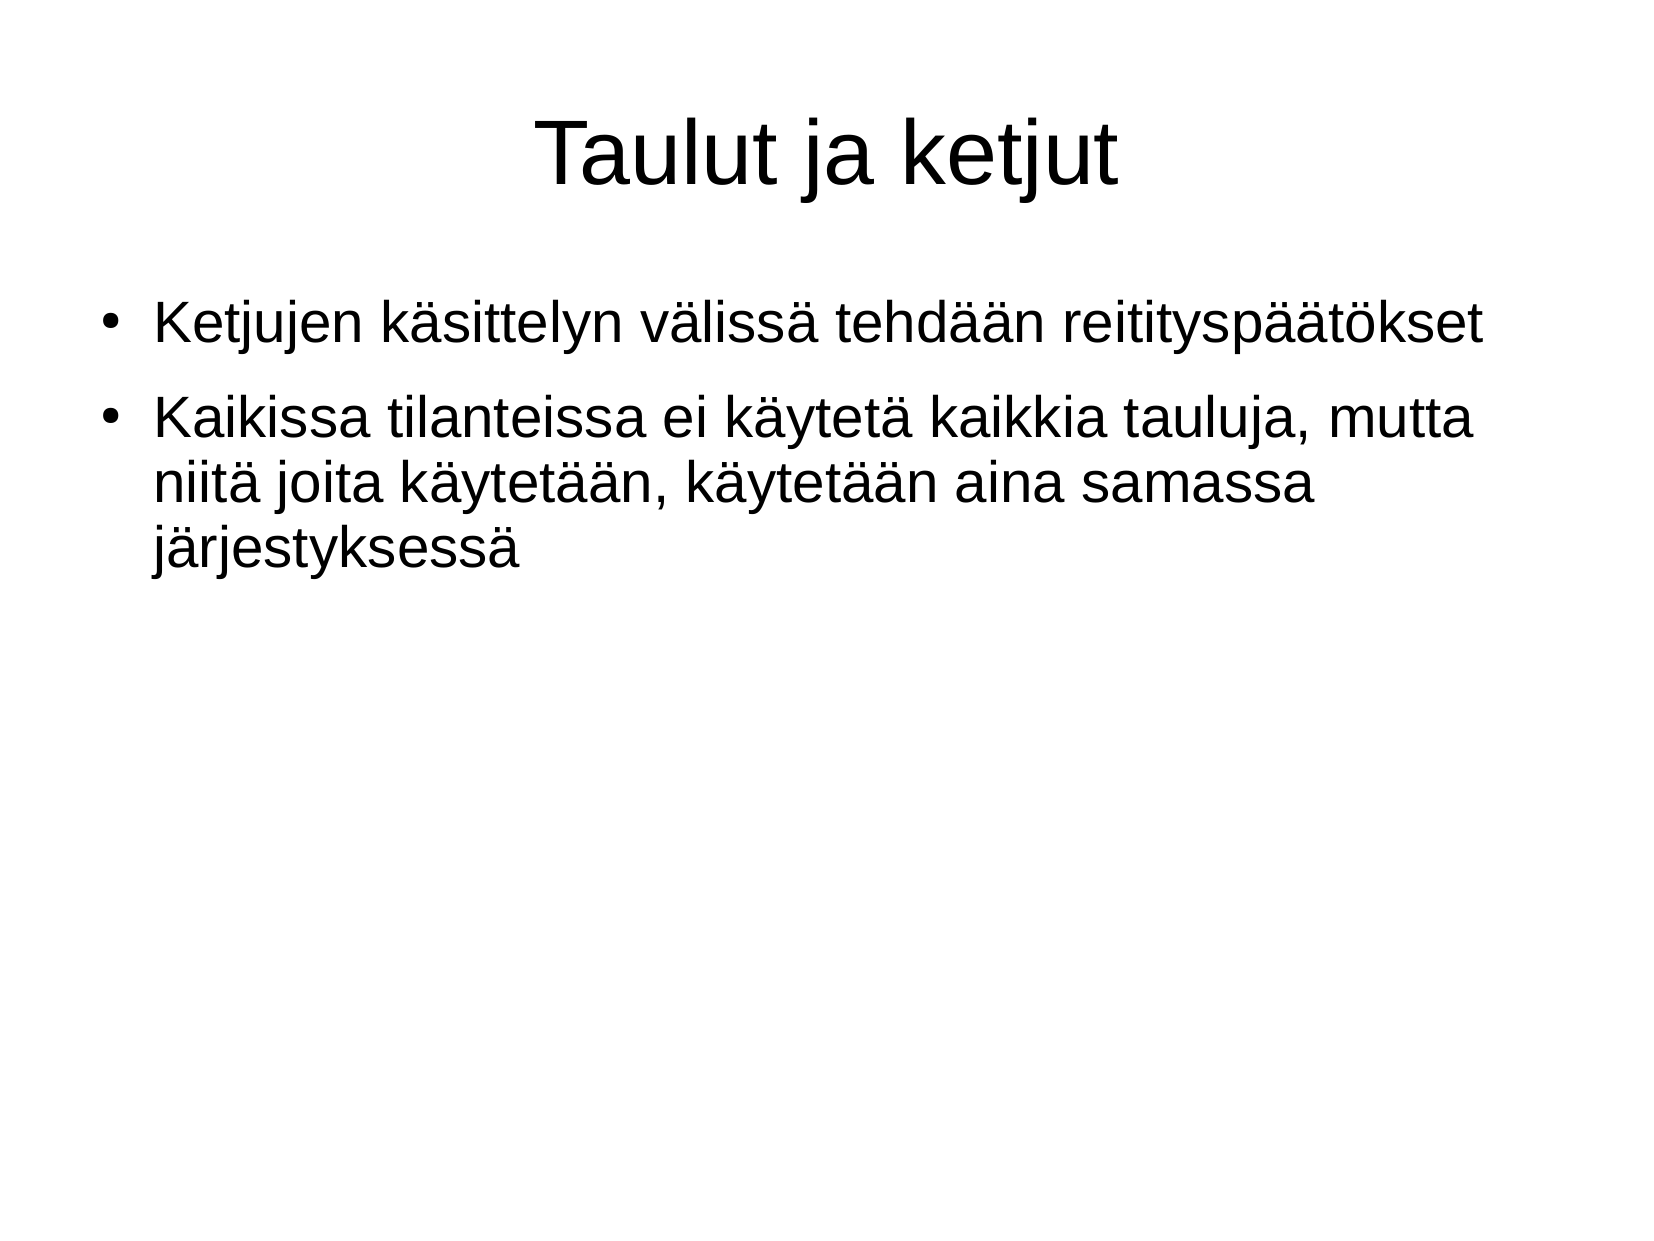

# Taulut ja ketjut
Ketjujen käsittelyn välissä tehdään reitityspäätökset
Kaikissa tilanteissa ei käytetä kaikkia tauluja, mutta niitä joita käytetään, käytetään aina samassa järjestyksessä